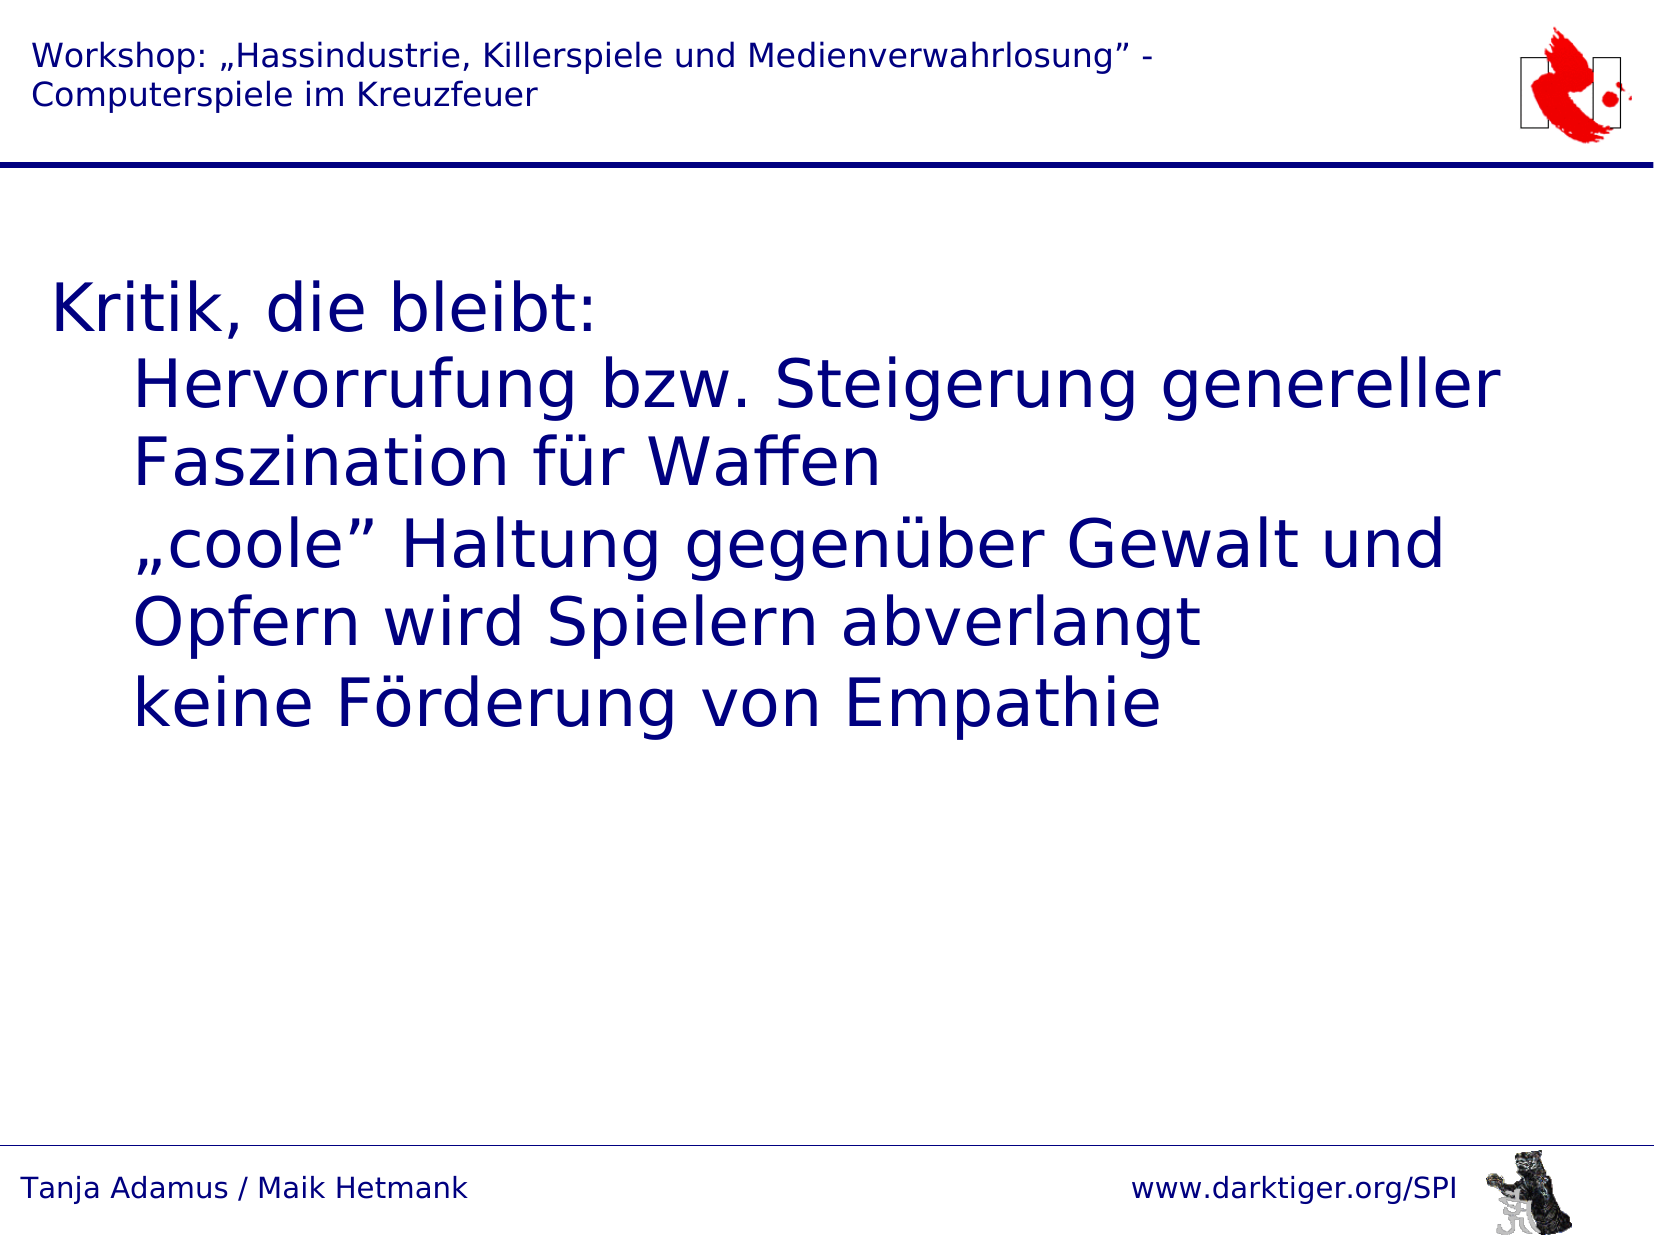

Workshop: „Hassindustrie, Killerspiele und Medienverwahrlosung” - Computerspiele im Kreuzfeuer
Kritik, die bleibt:
Hervorrufung bzw. Steigerung genereller Faszination für Waffen
„coole” Haltung gegenüber Gewalt und Opfern wird Spielern abverlangt
keine Förderung von Empathie